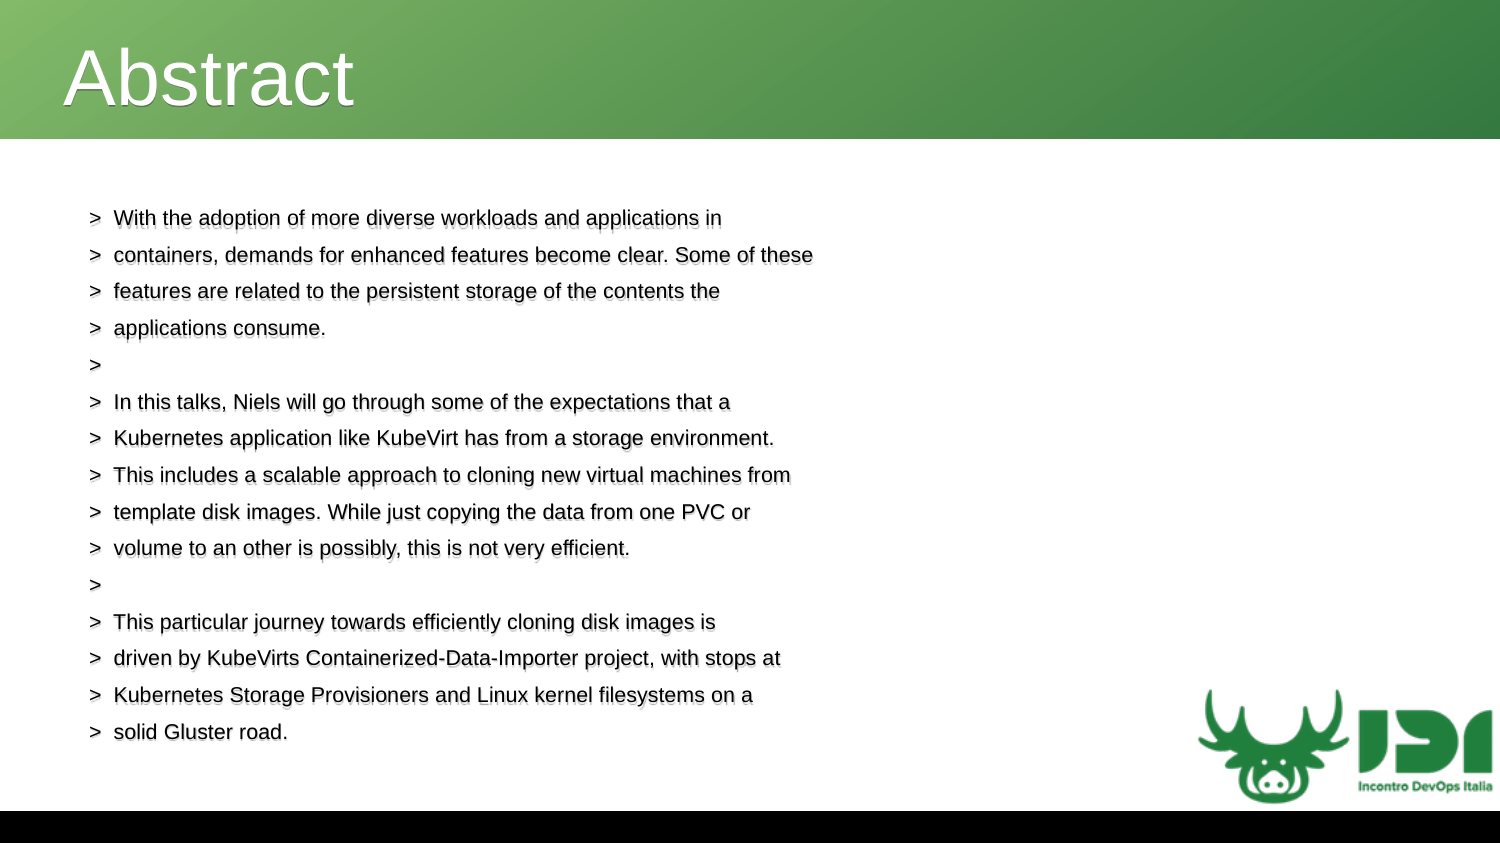

# Abstract
> With the adoption of more diverse workloads and applications in
> containers, demands for enhanced features become clear. Some of these
> features are related to the persistent storage of the contents the
> applications consume.
>
> In this talks, Niels will go through some of the expectations that a
> Kubernetes application like KubeVirt has from a storage environment.
> This includes a scalable approach to cloning new virtual machines from
> template disk images. While just copying the data from one PVC or
> volume to an other is possibly, this is not very efficient.
>
> This particular journey towards efficiently cloning disk images is
> driven by KubeVirts Containerized-Data-Importer project, with stops at
> Kubernetes Storage Provisioners and Linux kernel filesystems on a
> solid Gluster road.